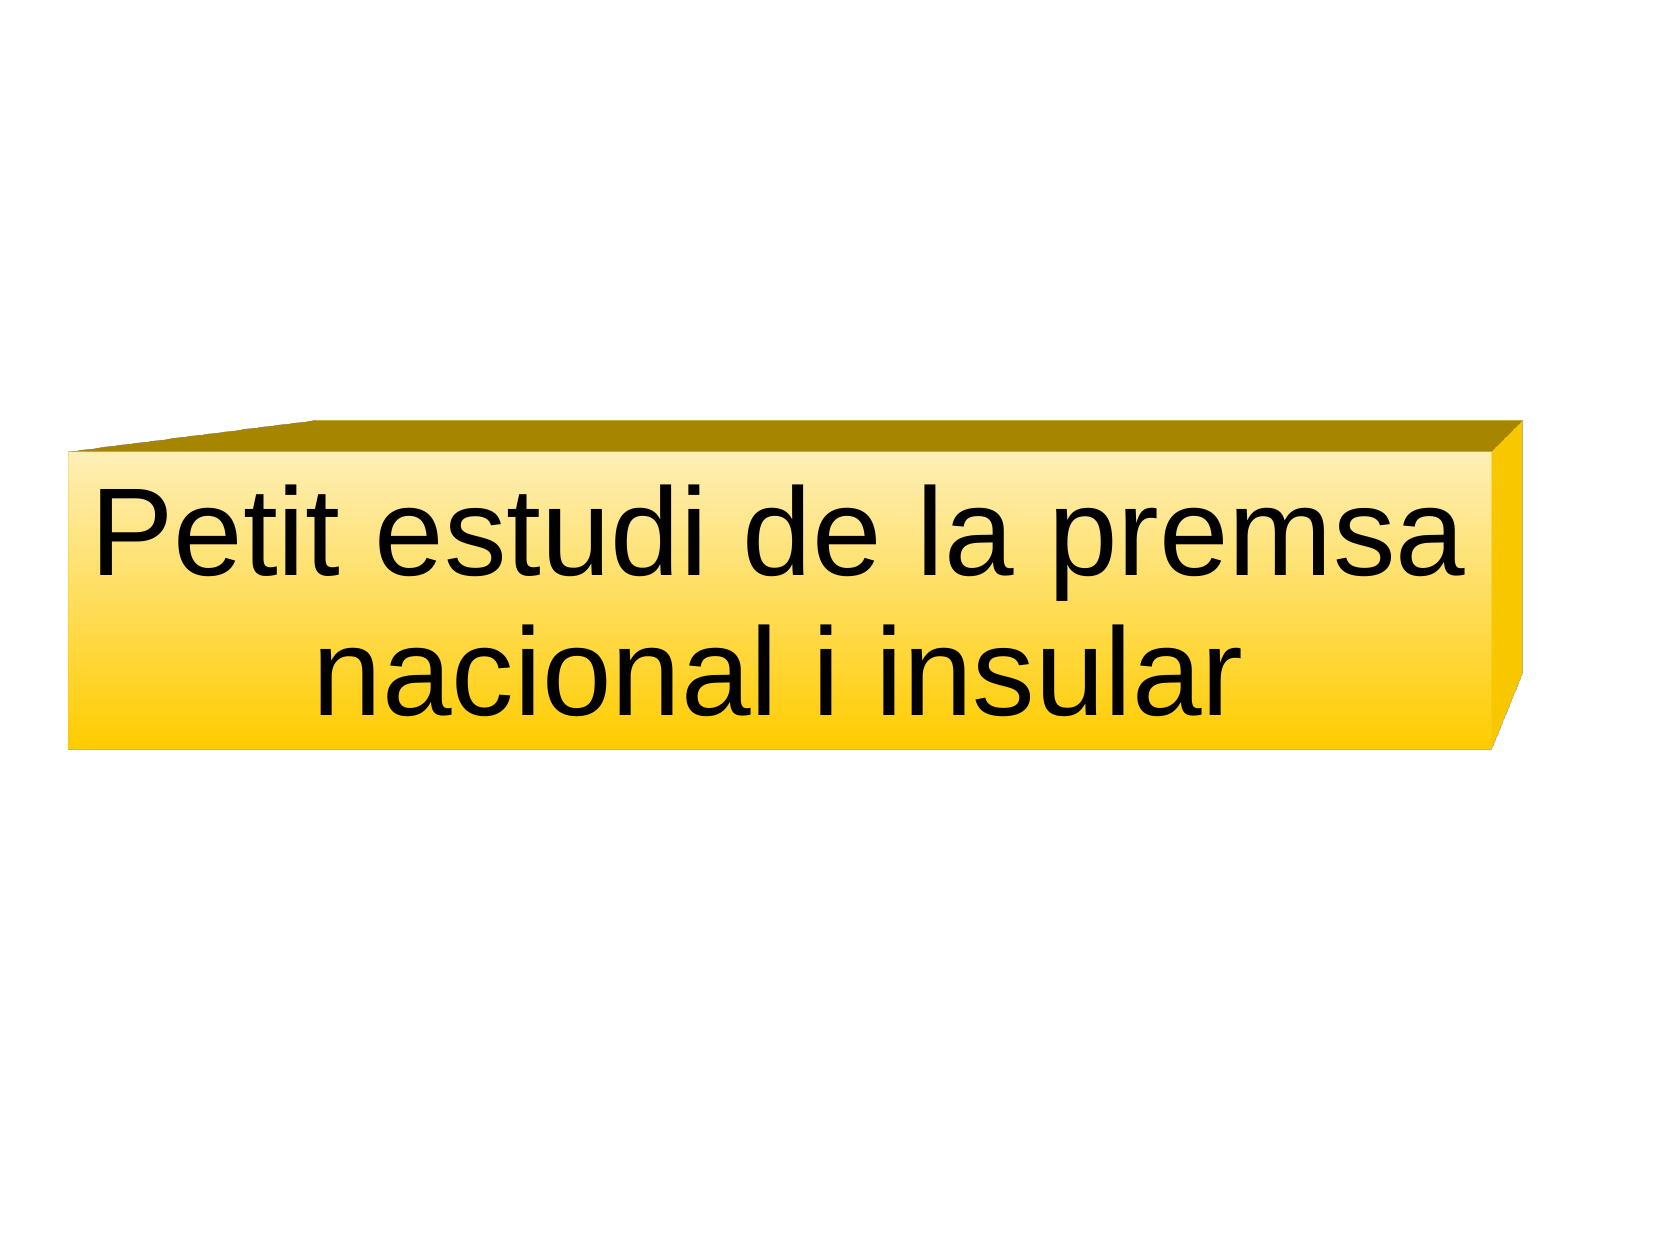

Petit estudi de la premsa nacional i insular